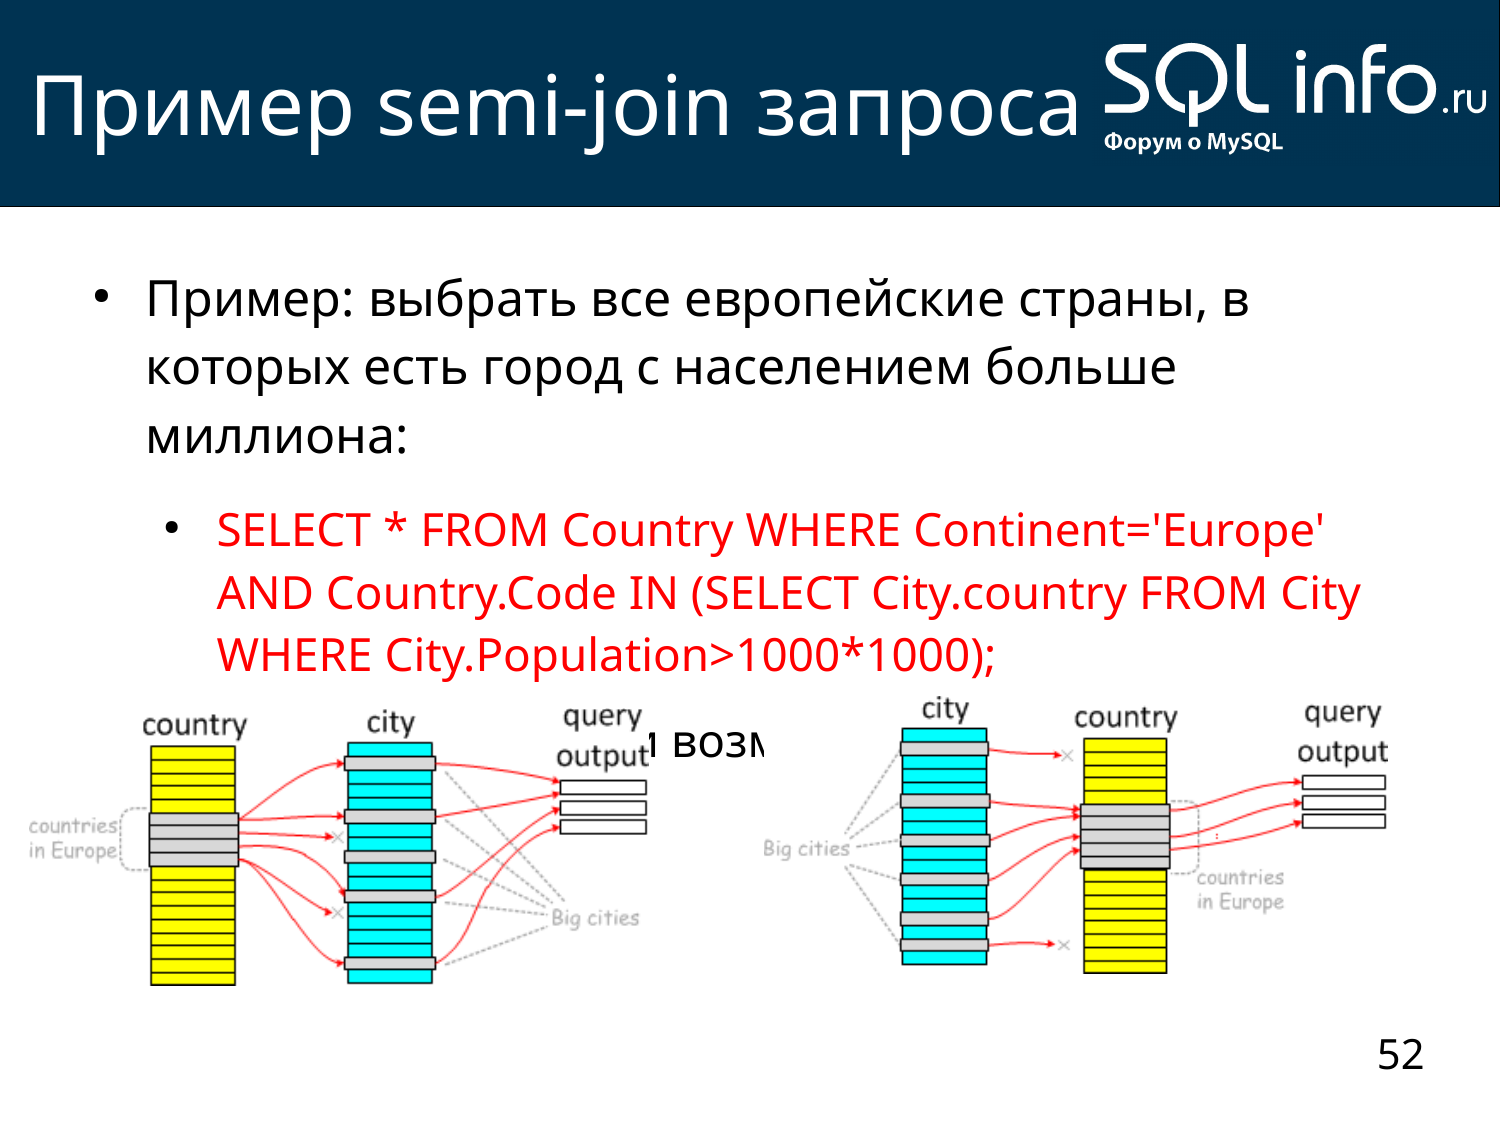

# Пример semi-join запроса
Пример: выбрать все европейские страны, в которых есть город с населением больше миллиона:
SELECT * FROM Country WHERE Continent='Europe' AND Country.Code IN (SELECT City.country FROM City WHERE City.Population>1000*1000);
алгоритмически возможно два порядка исполнения
52